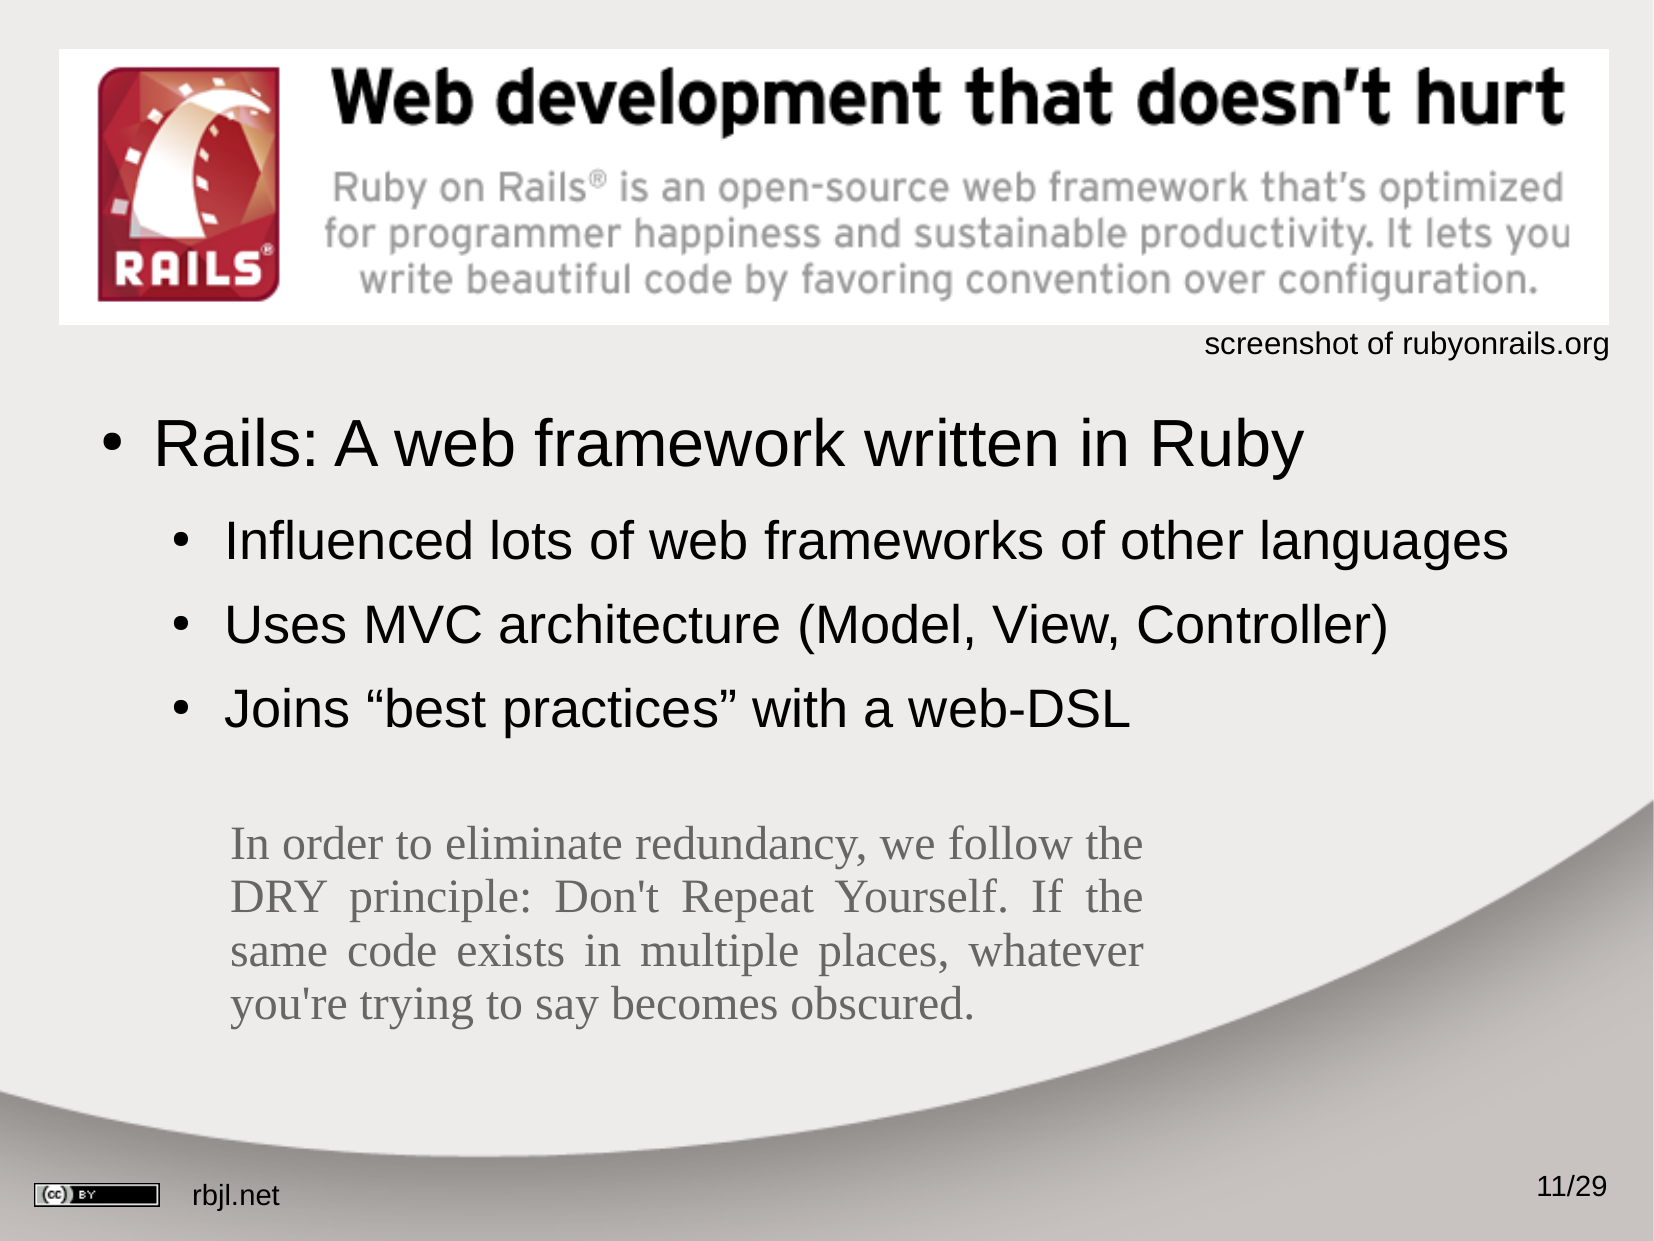

# Ruby on Rails
Rails: A web framework written in Ruby
Influenced lots of web frameworks of other languages
Uses MVC architecture (Model, View, Controller)
Joins “best practices” with a web-DSL
screenshot of rubyonrails.org
In order to eliminate redundancy, we follow the DRY principle: Don't Repeat Yourself. If the same code exists in multiple places, whatever you're trying to say becomes obscured.
11